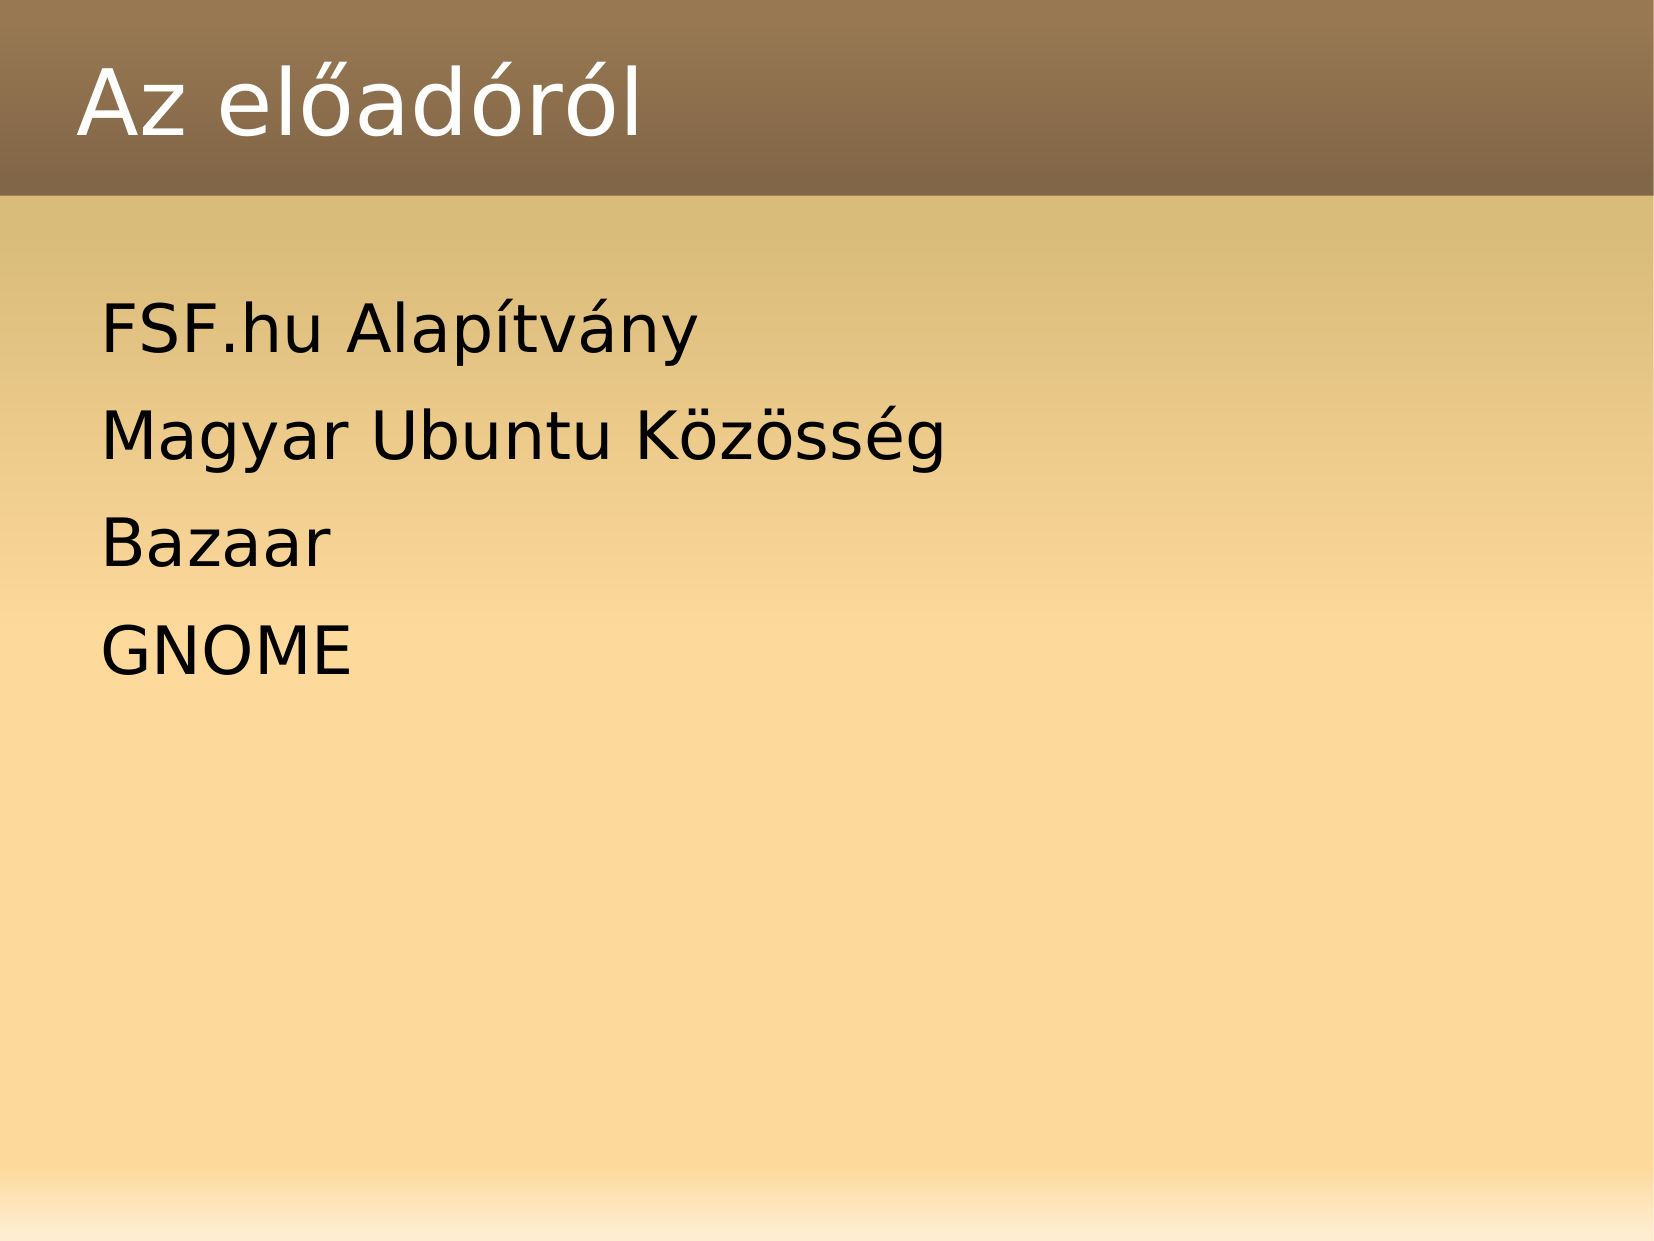

# Az előadóról
FSF.hu Alapítvány
Magyar Ubuntu Közösség
Bazaar
GNOME